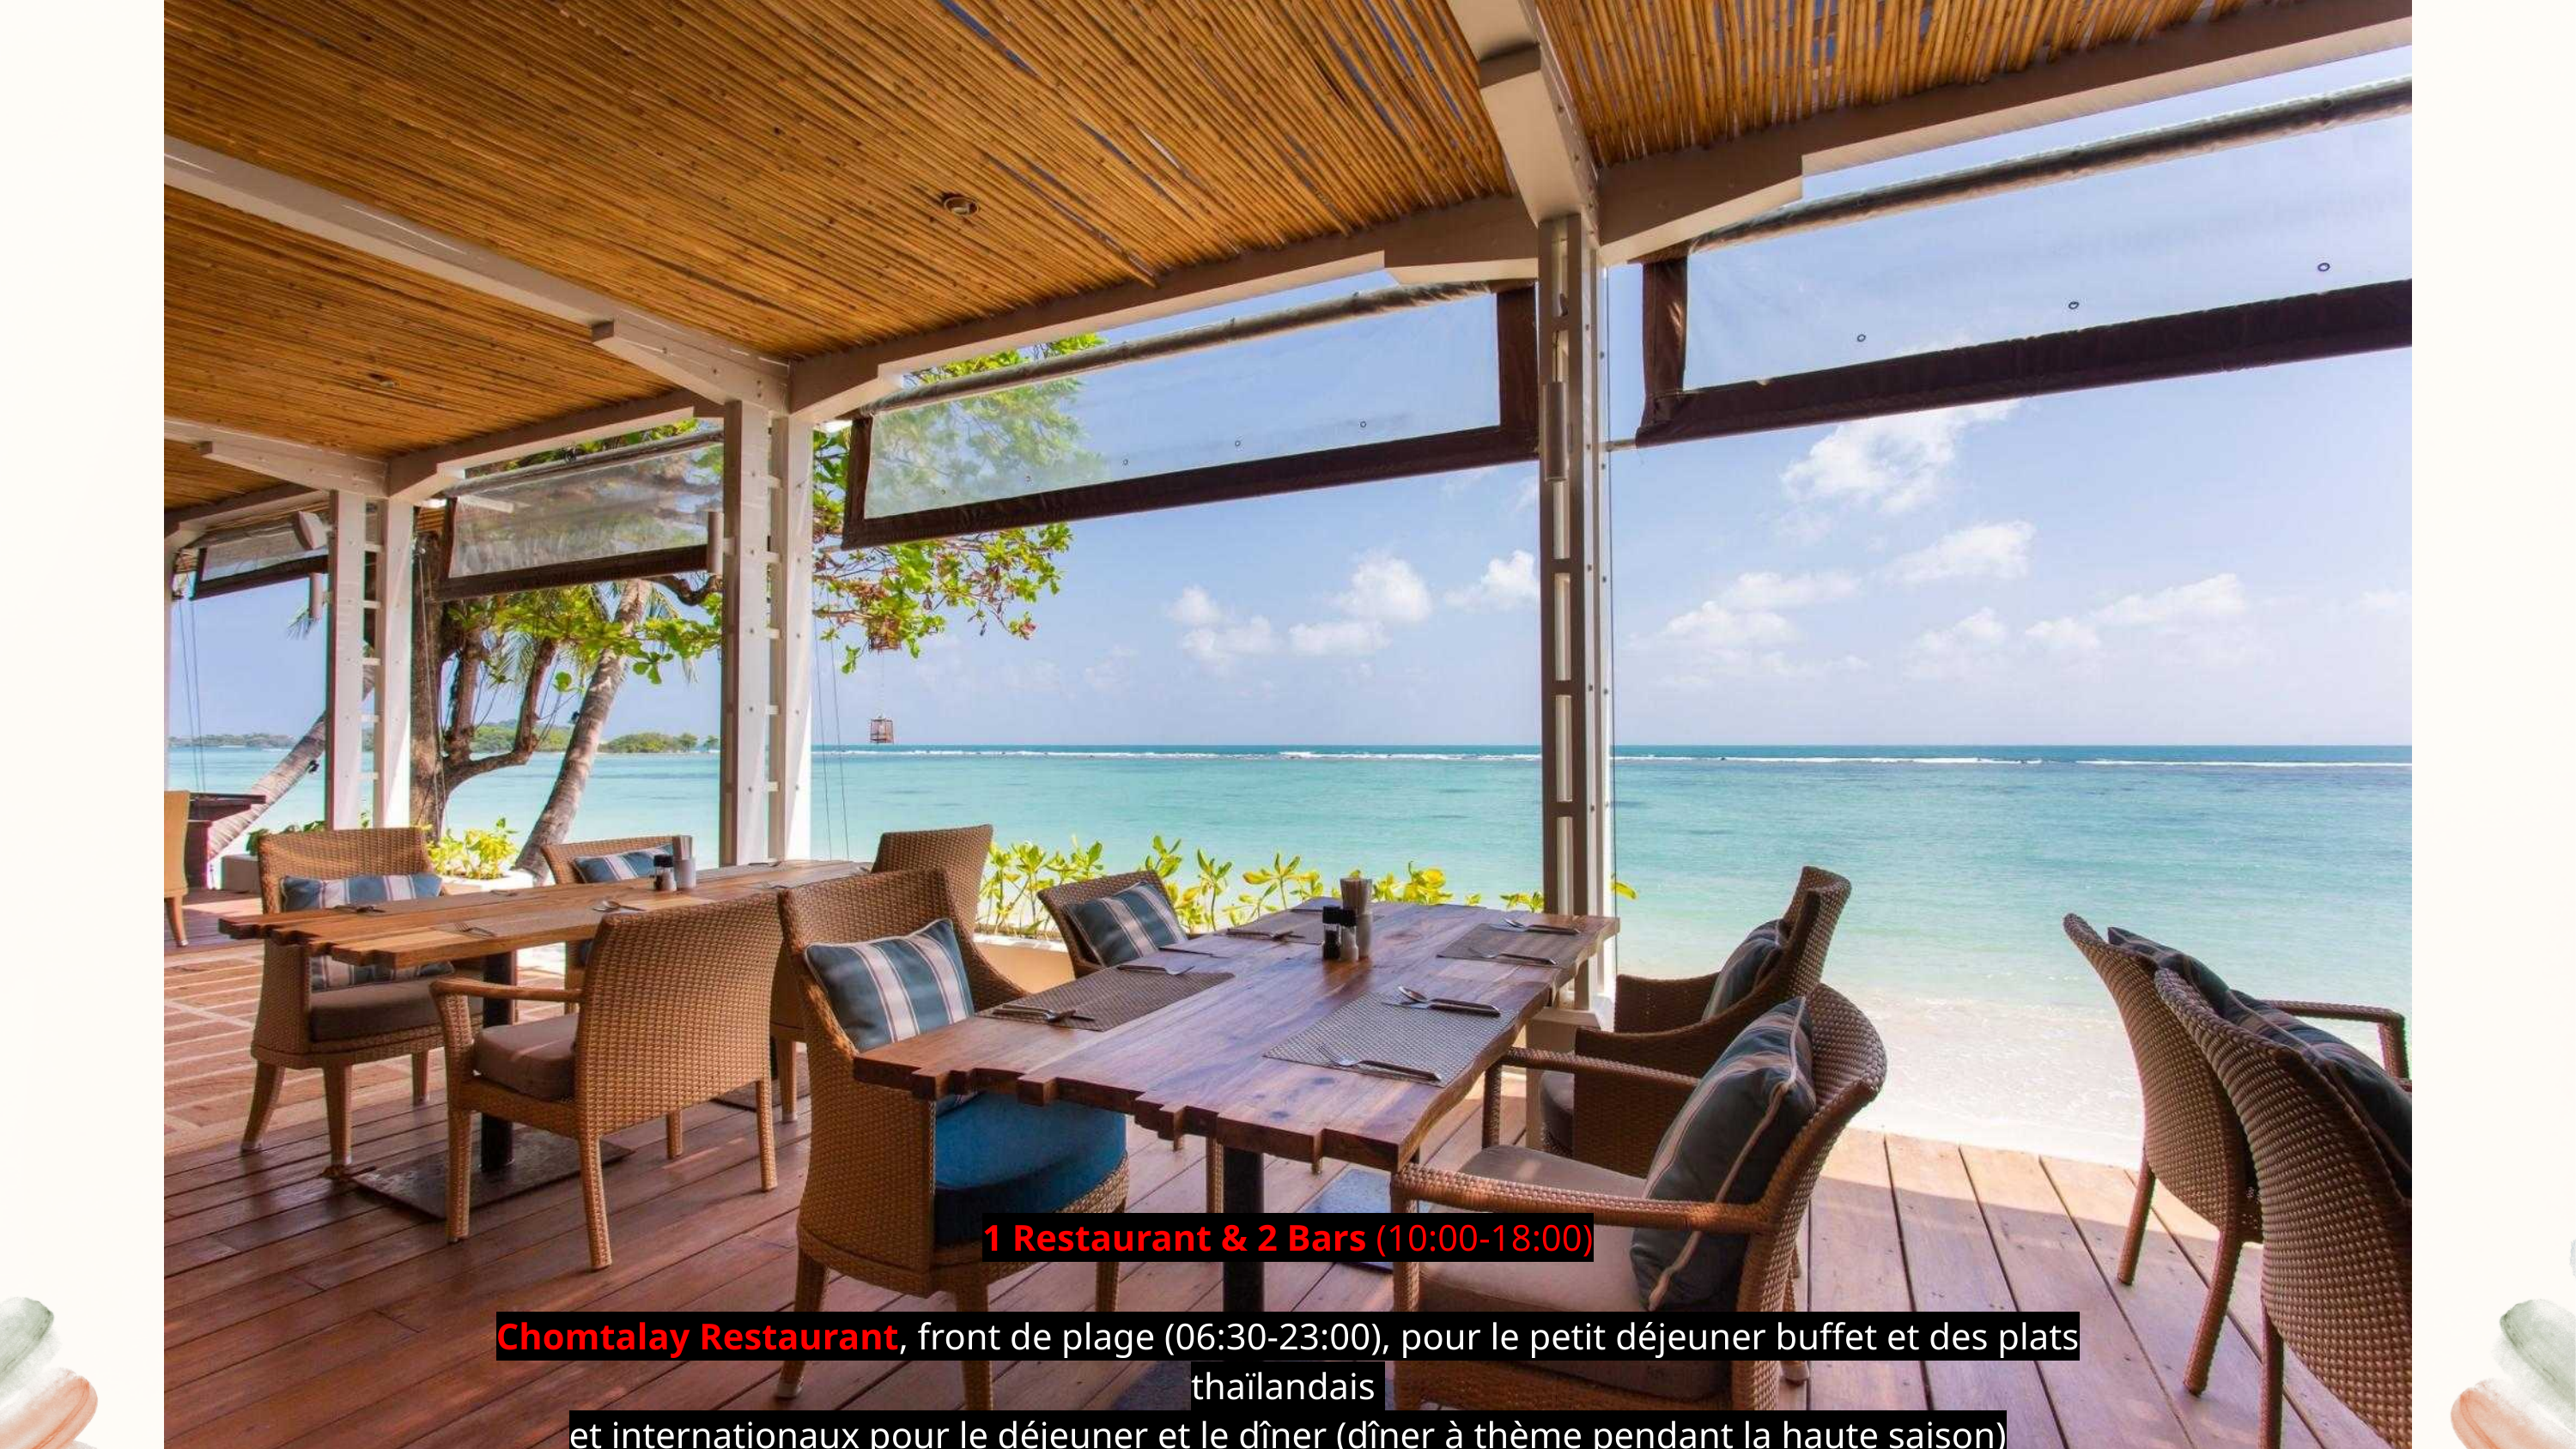

1 Restaurant & 2 Bars (10:00-18:00)
Chomtalay Restaurant, front de plage (06:30-23:00), pour le petit déjeuner buffet et des plats thaïlandais
et internationaux pour le déjeuner et le dîner (dîner à thème pendant la haute saison)